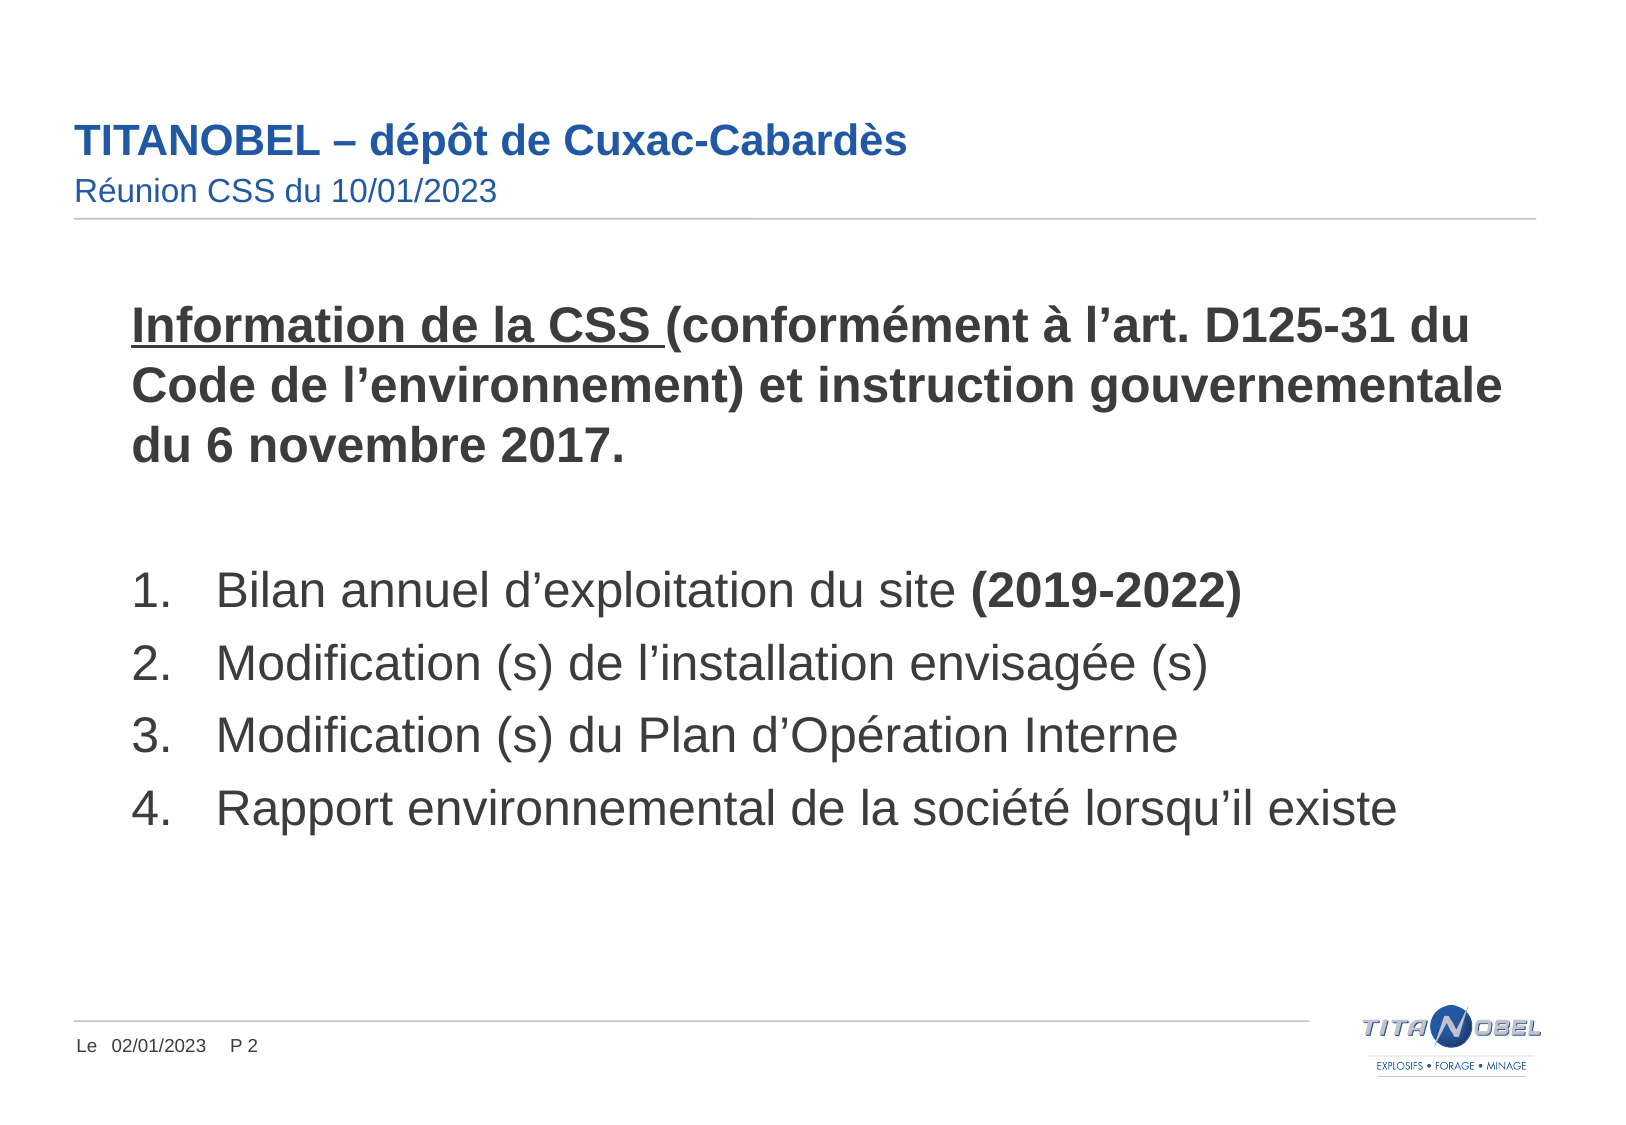

# TITANOBEL – dépôt de Cuxac-Cabardès
Réunion CSS du 10/01/2023
Information de la CSS (conformément à l’art. D125-31 du Code de l’environnement) et instruction gouvernementale du 6 novembre 2017.
Bilan annuel d’exploitation du site (2019-2022)
Modification (s) de l’installation envisagée (s)
Modification (s) du Plan d’Opération Interne
Rapport environnemental de la société lorsqu’il existe
02/01/2023